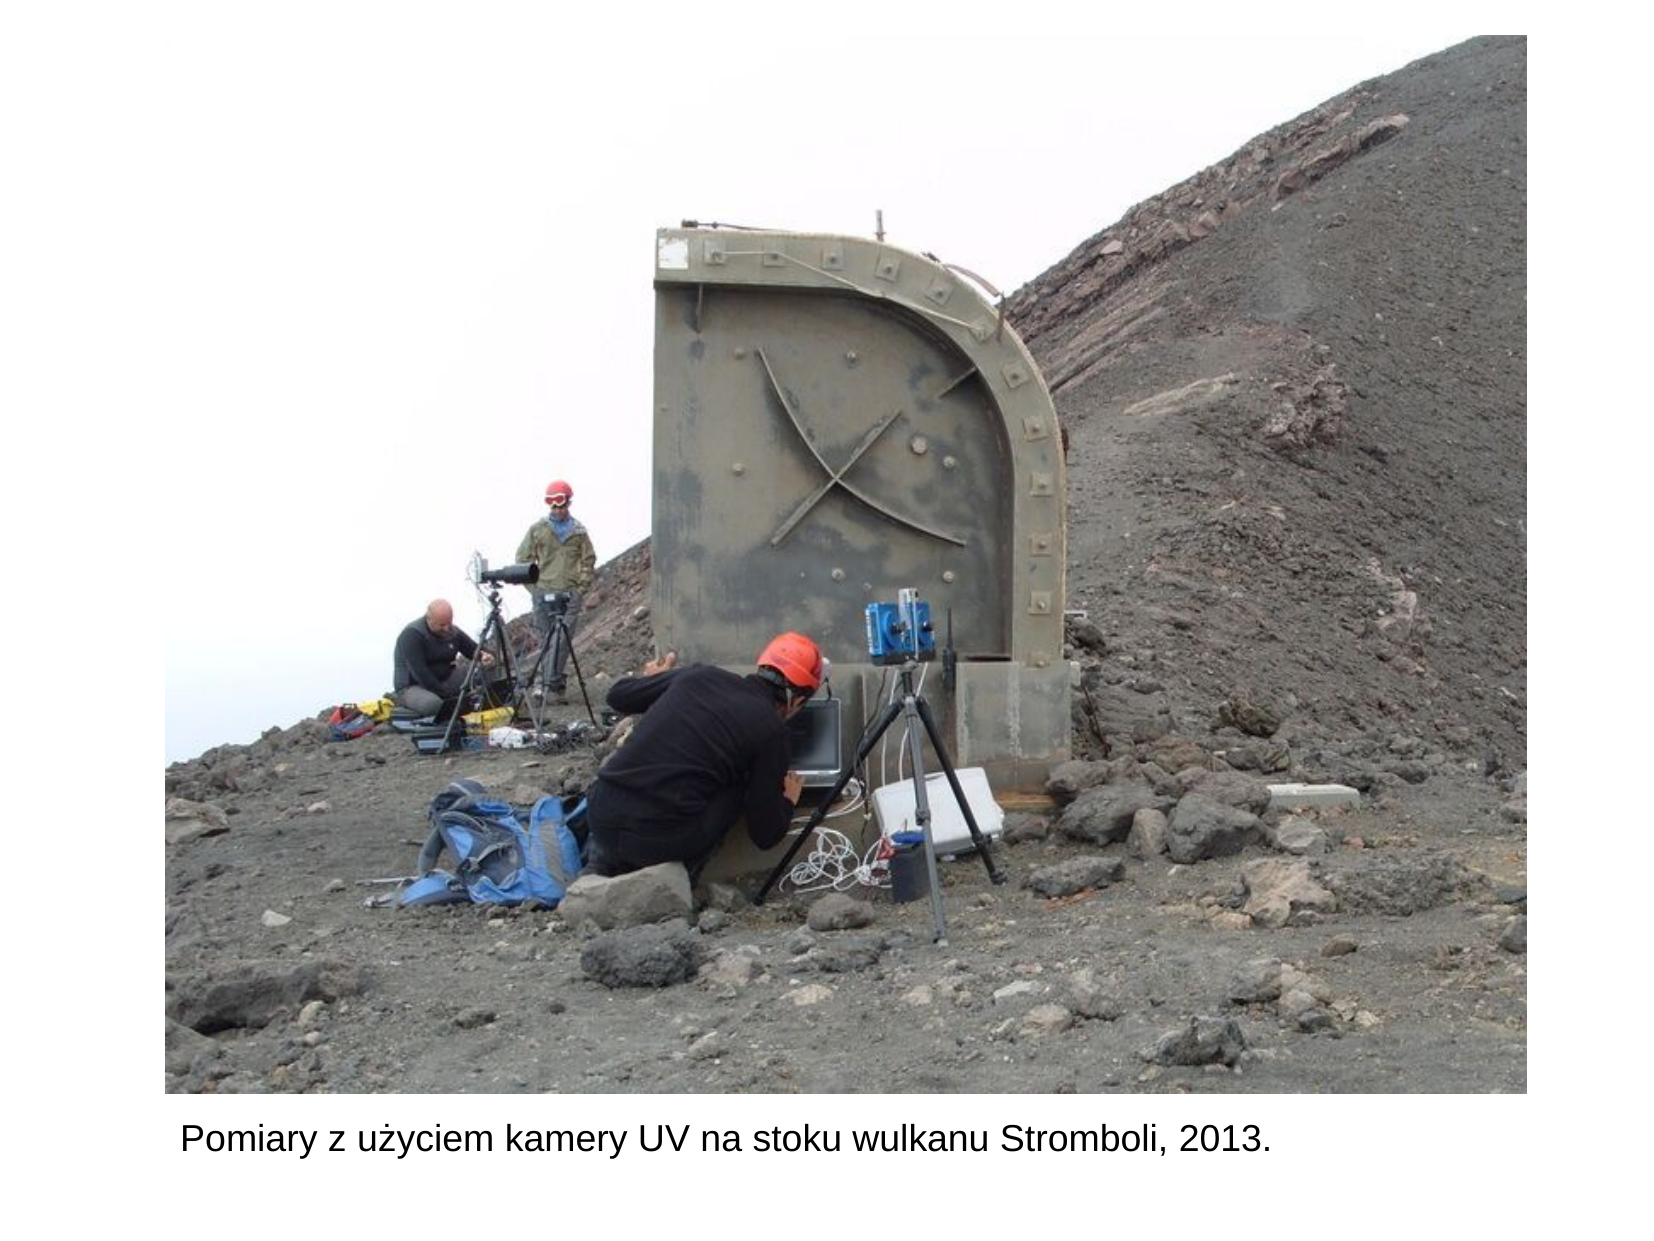

Pomiary z użyciem kamery UV na stoku wulkanu Stromboli, 2013.